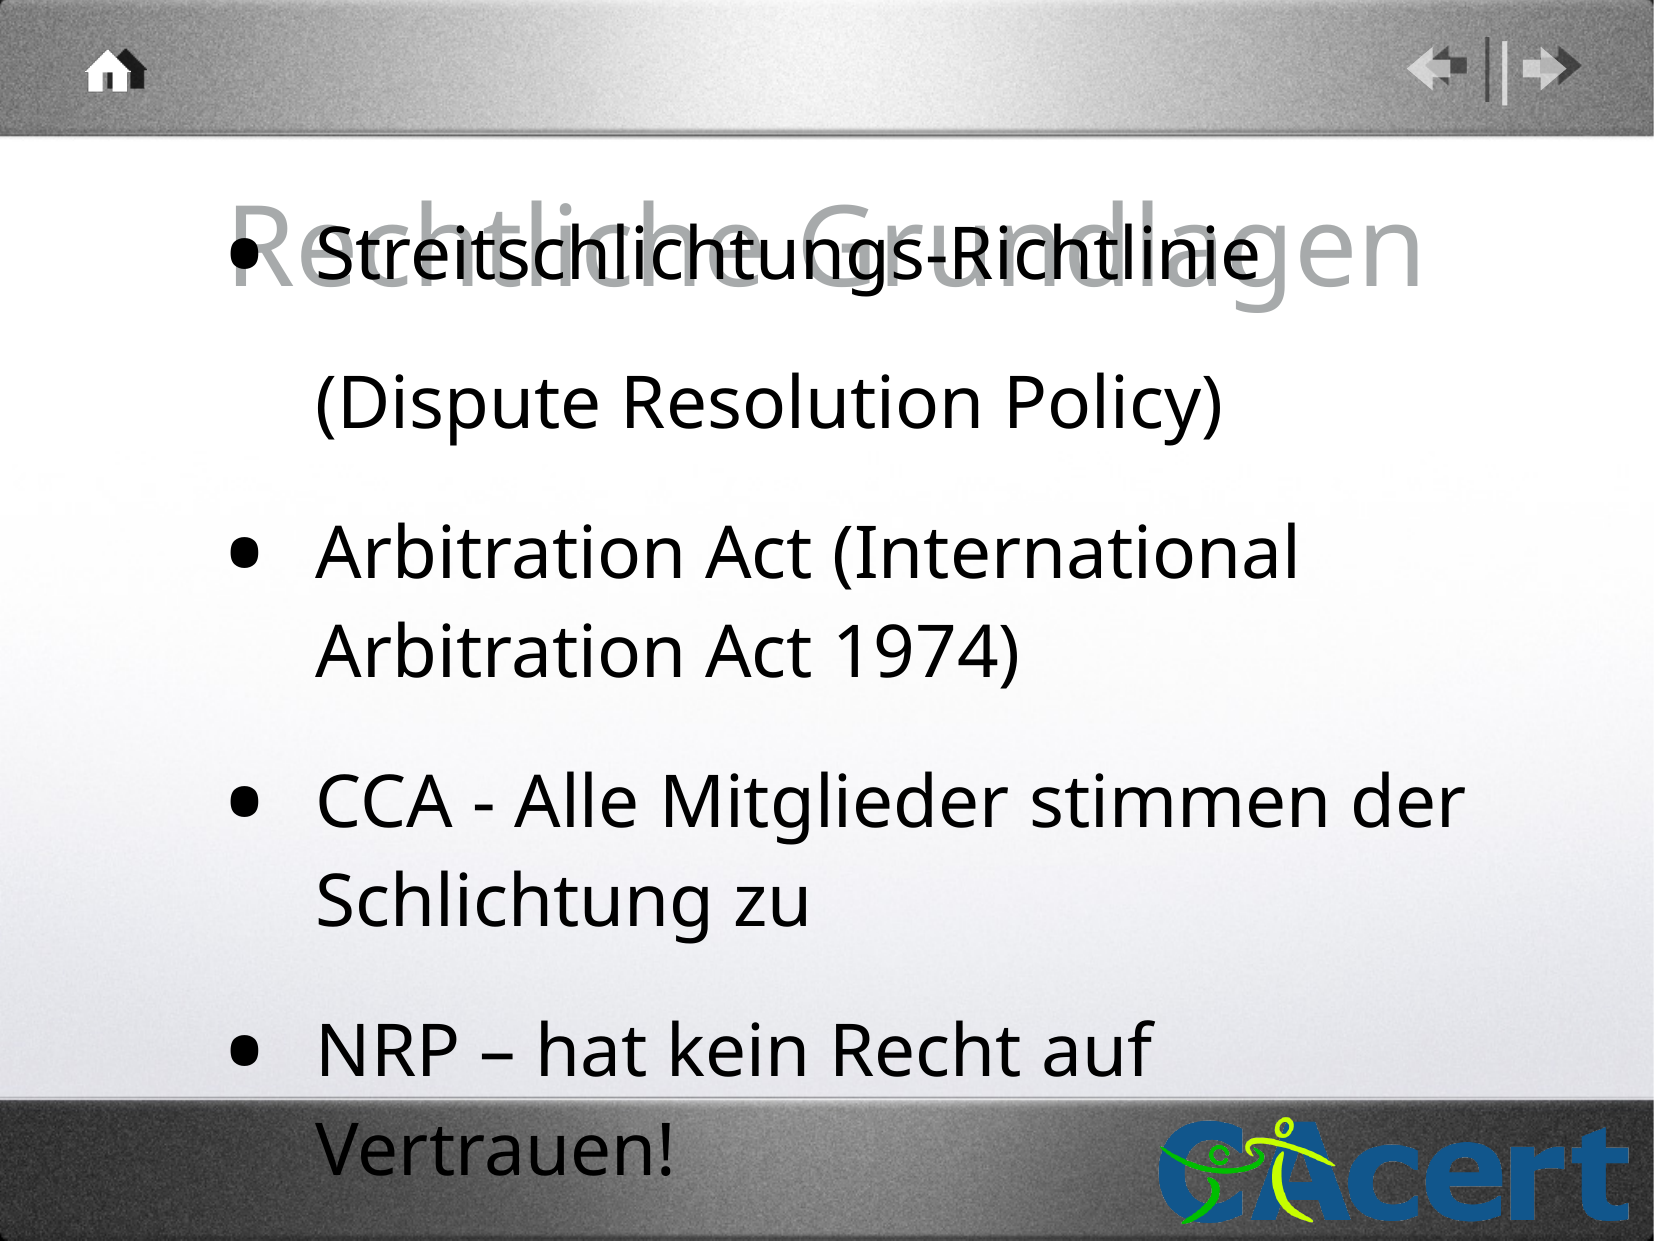

# Rechtliche Grundlagen
Streitschlichtungs-Richtlinie
(Dispute Resolution Policy)
Arbitration Act (International Arbitration Act 1974)
CCA - Alle Mitglieder stimmen der Schlichtung zu
NRP – hat kein Recht auf Vertrauen!